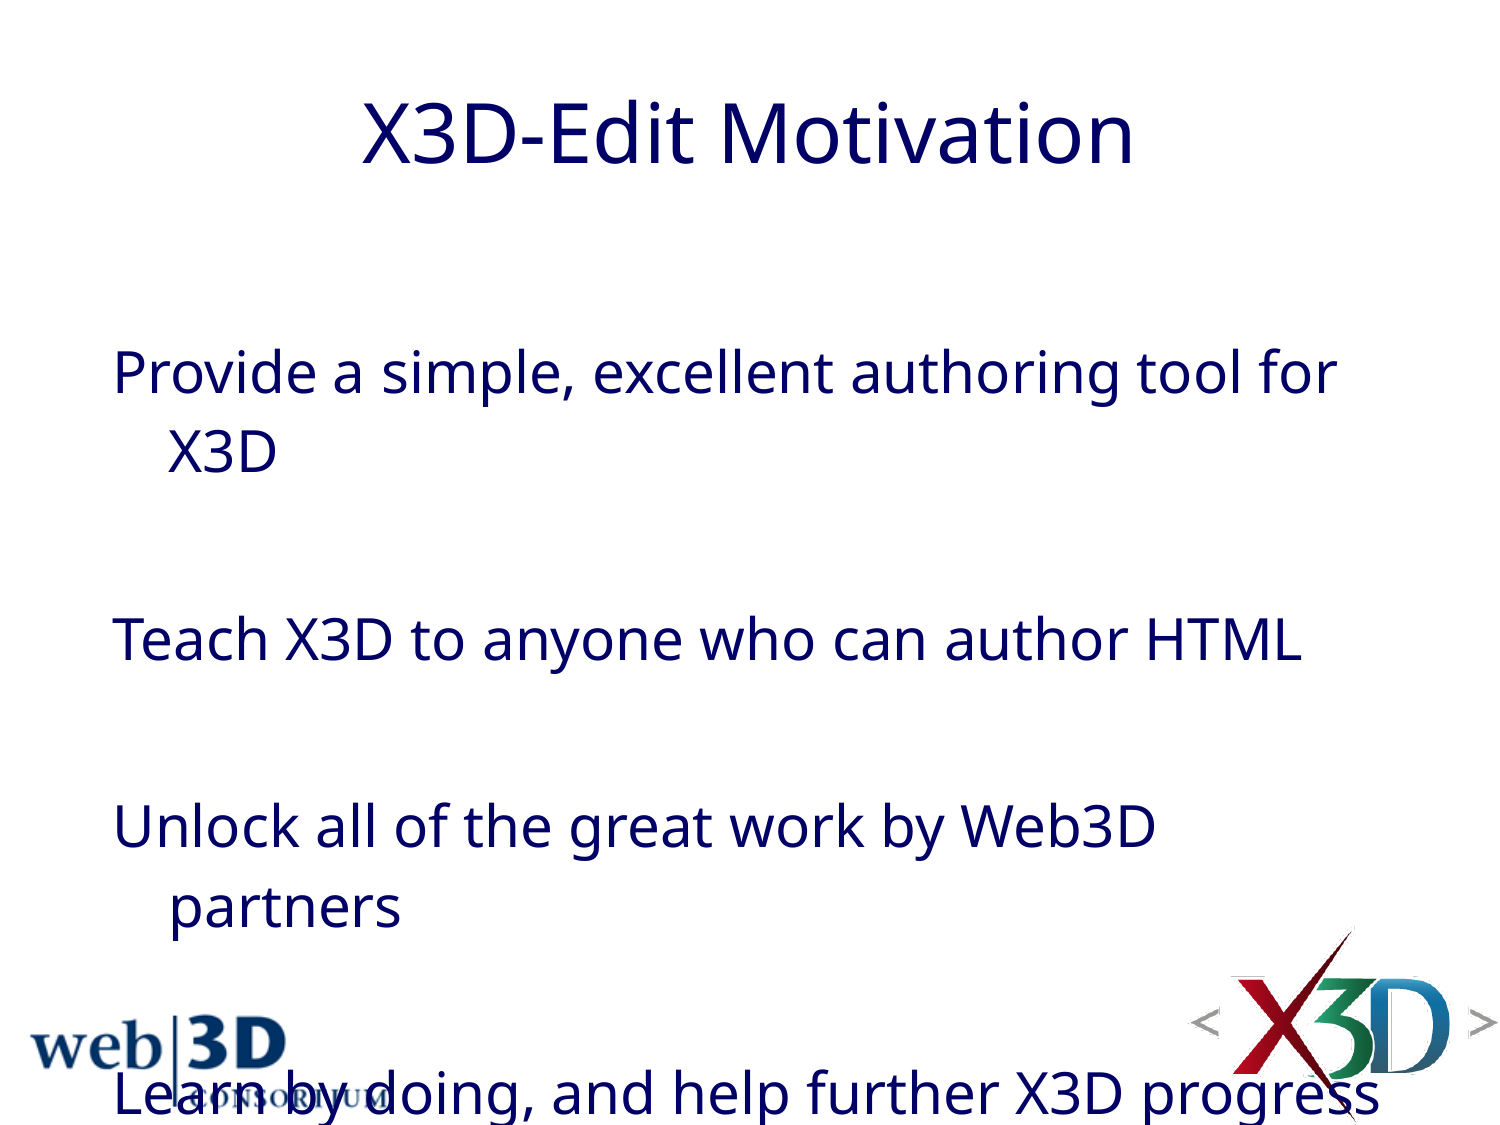

# X3D-Edit Motivation
Provide a simple, excellent authoring tool for X3D
Teach X3D to anyone who can author HTML
Unlock all of the great work by Web3D partners
Learn by doing, and help further X3D progress